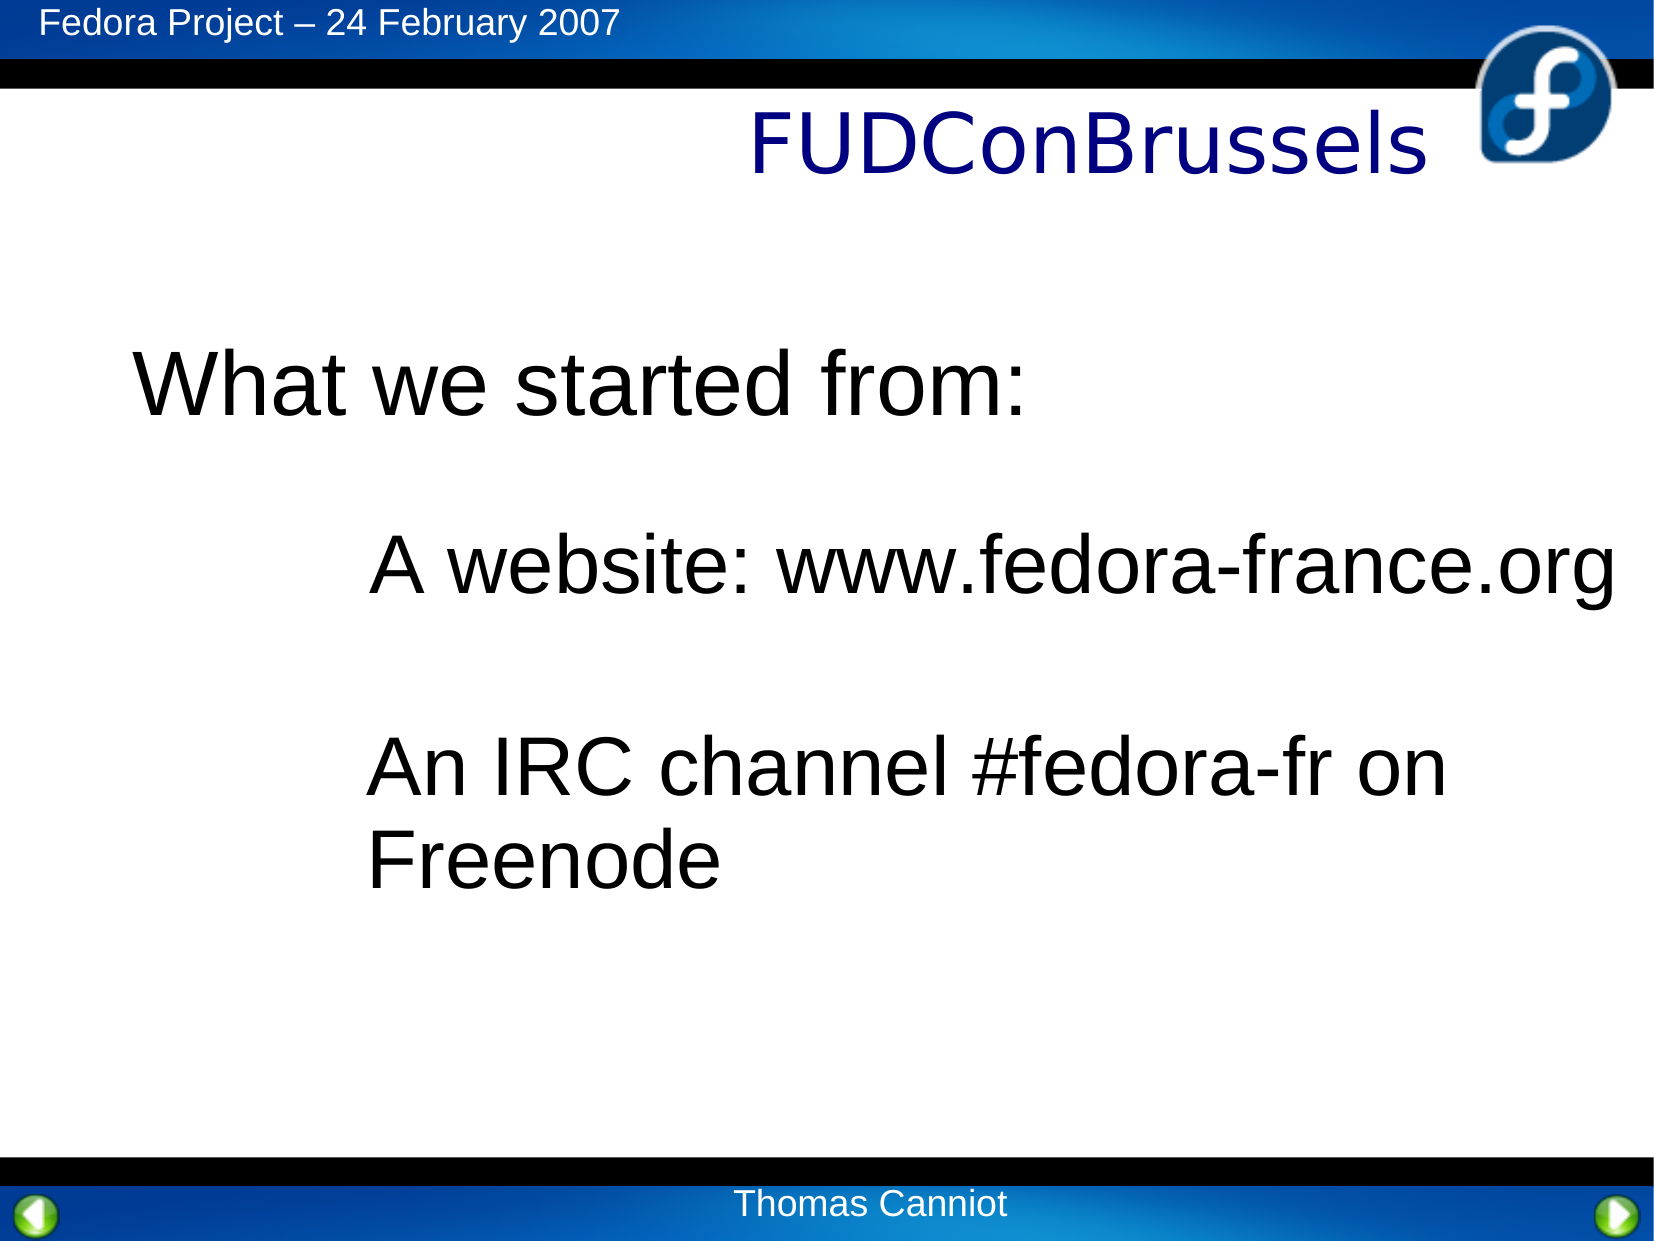

What we started from:
A website: www.fedora-france.org
An IRC channel #fedora-fr on Freenode